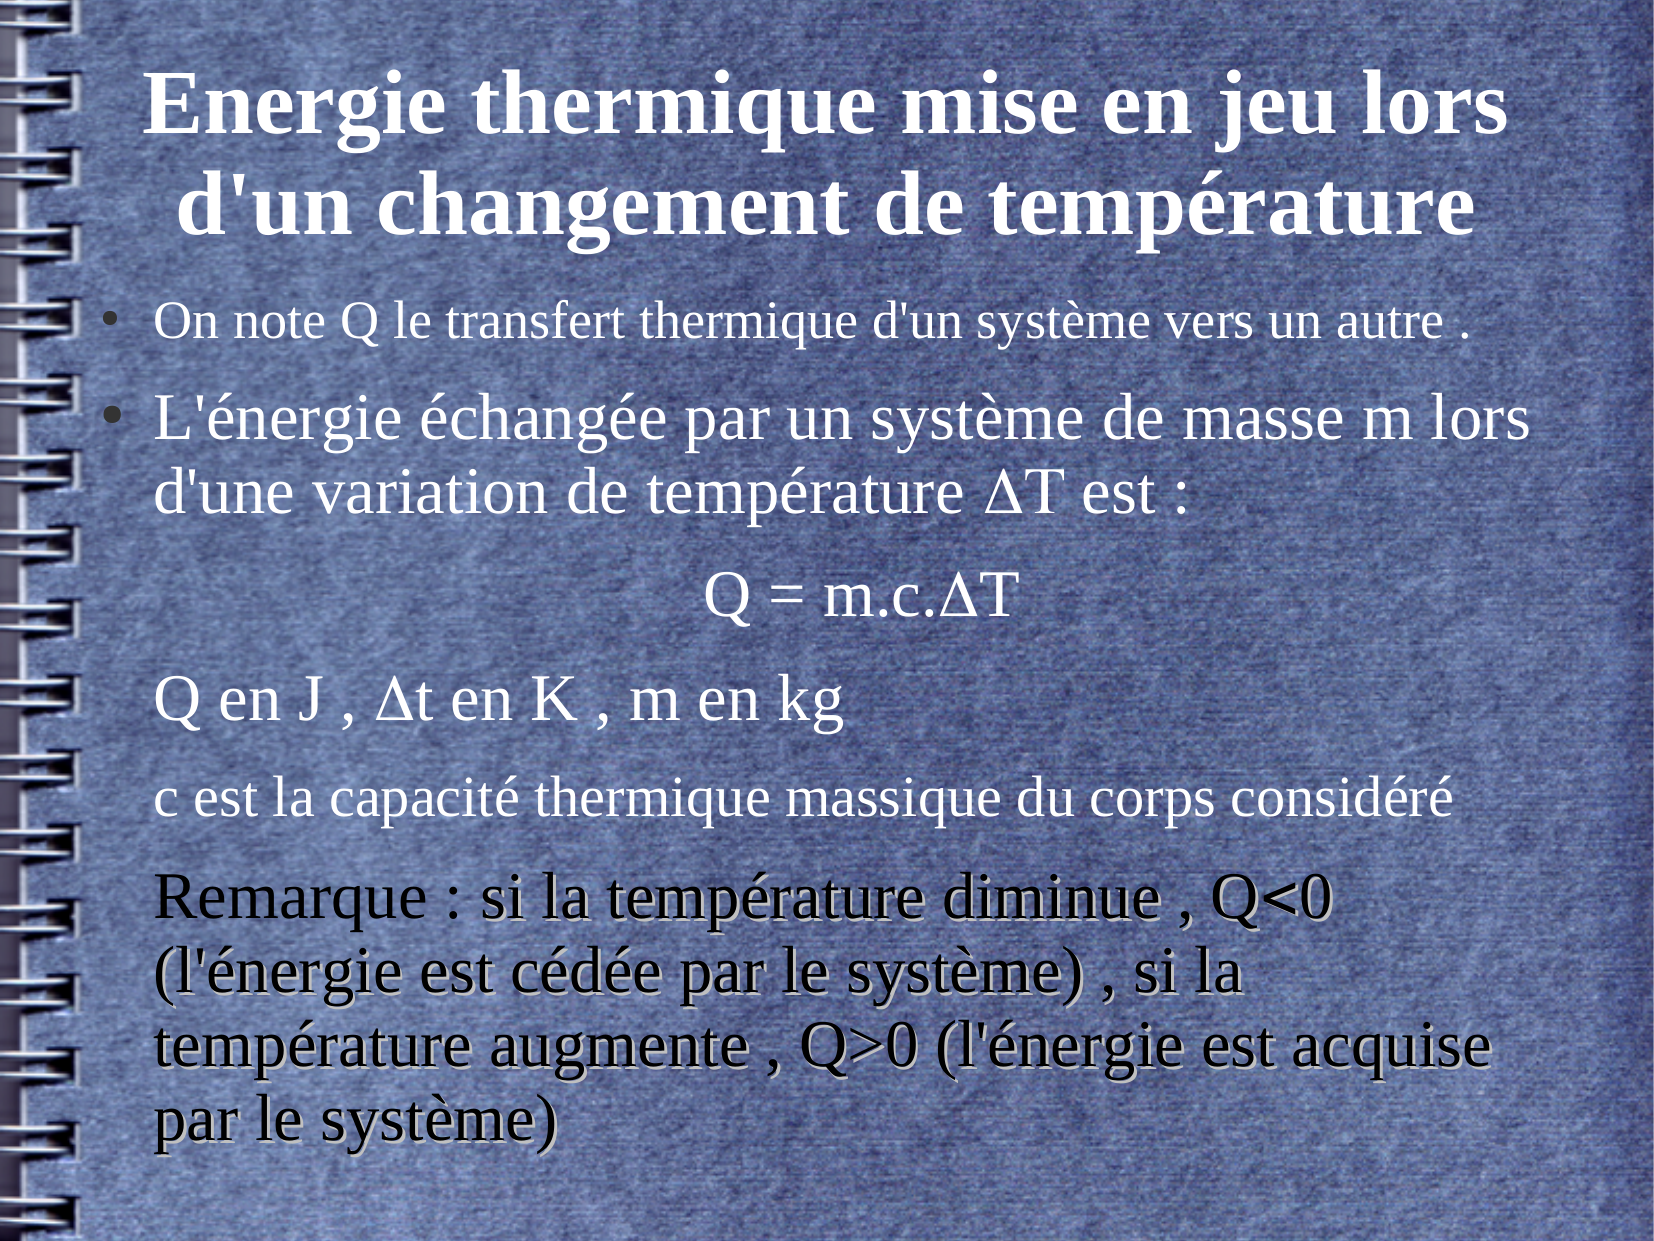

# Energie thermique mise en jeu lors d'un changement de température
On note Q le transfert thermique d'un système vers un autre .
L'énergie échangée par un système de masse m lors d'une variation de température DT est :
Q = m.c.DT
Q en J , Dt en K , m en kg
c est la capacité thermique massique du corps considéré
Remarque : si la température diminue , Q<0 (l'énergie est cédée par le système) , si la température augmente , Q>0 (l'énergie est acquise par le système)